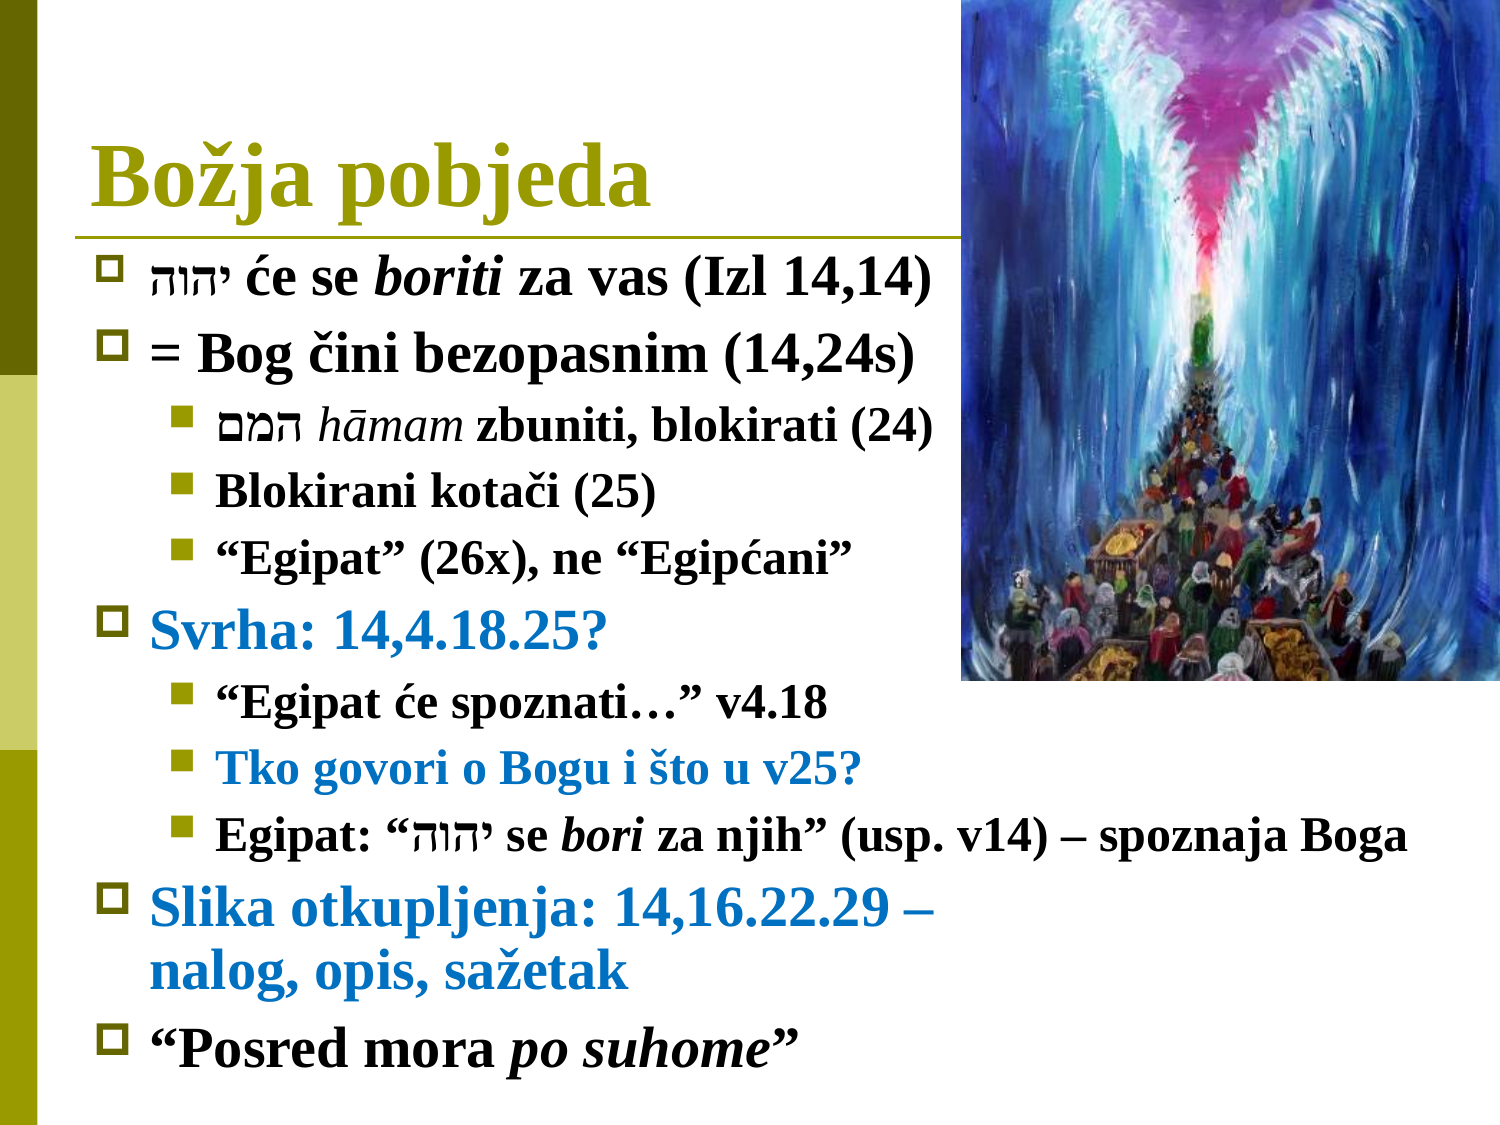

# Božja pobjeda
יהוה će se boriti za vas (Izl 14,14)
= Bog čini bezopasnim (14,24s)
המם hāmam zbuniti, blokirati (24)
Blokirani kotači (25)
“Egipat” (26x), ne “Egipćani”
Svrha: 14,4.18.25?
“Egipat će spoznati…” v4.18
Tko govori ο Bogu i što u v25?
Egipat: “יהוה se bori za njih” (usp. v14) – spoznaja Boga
Slika otkupljenja: 14,16.22.29 –
nalog, opis, sažetak
“Posred mora po suhome”